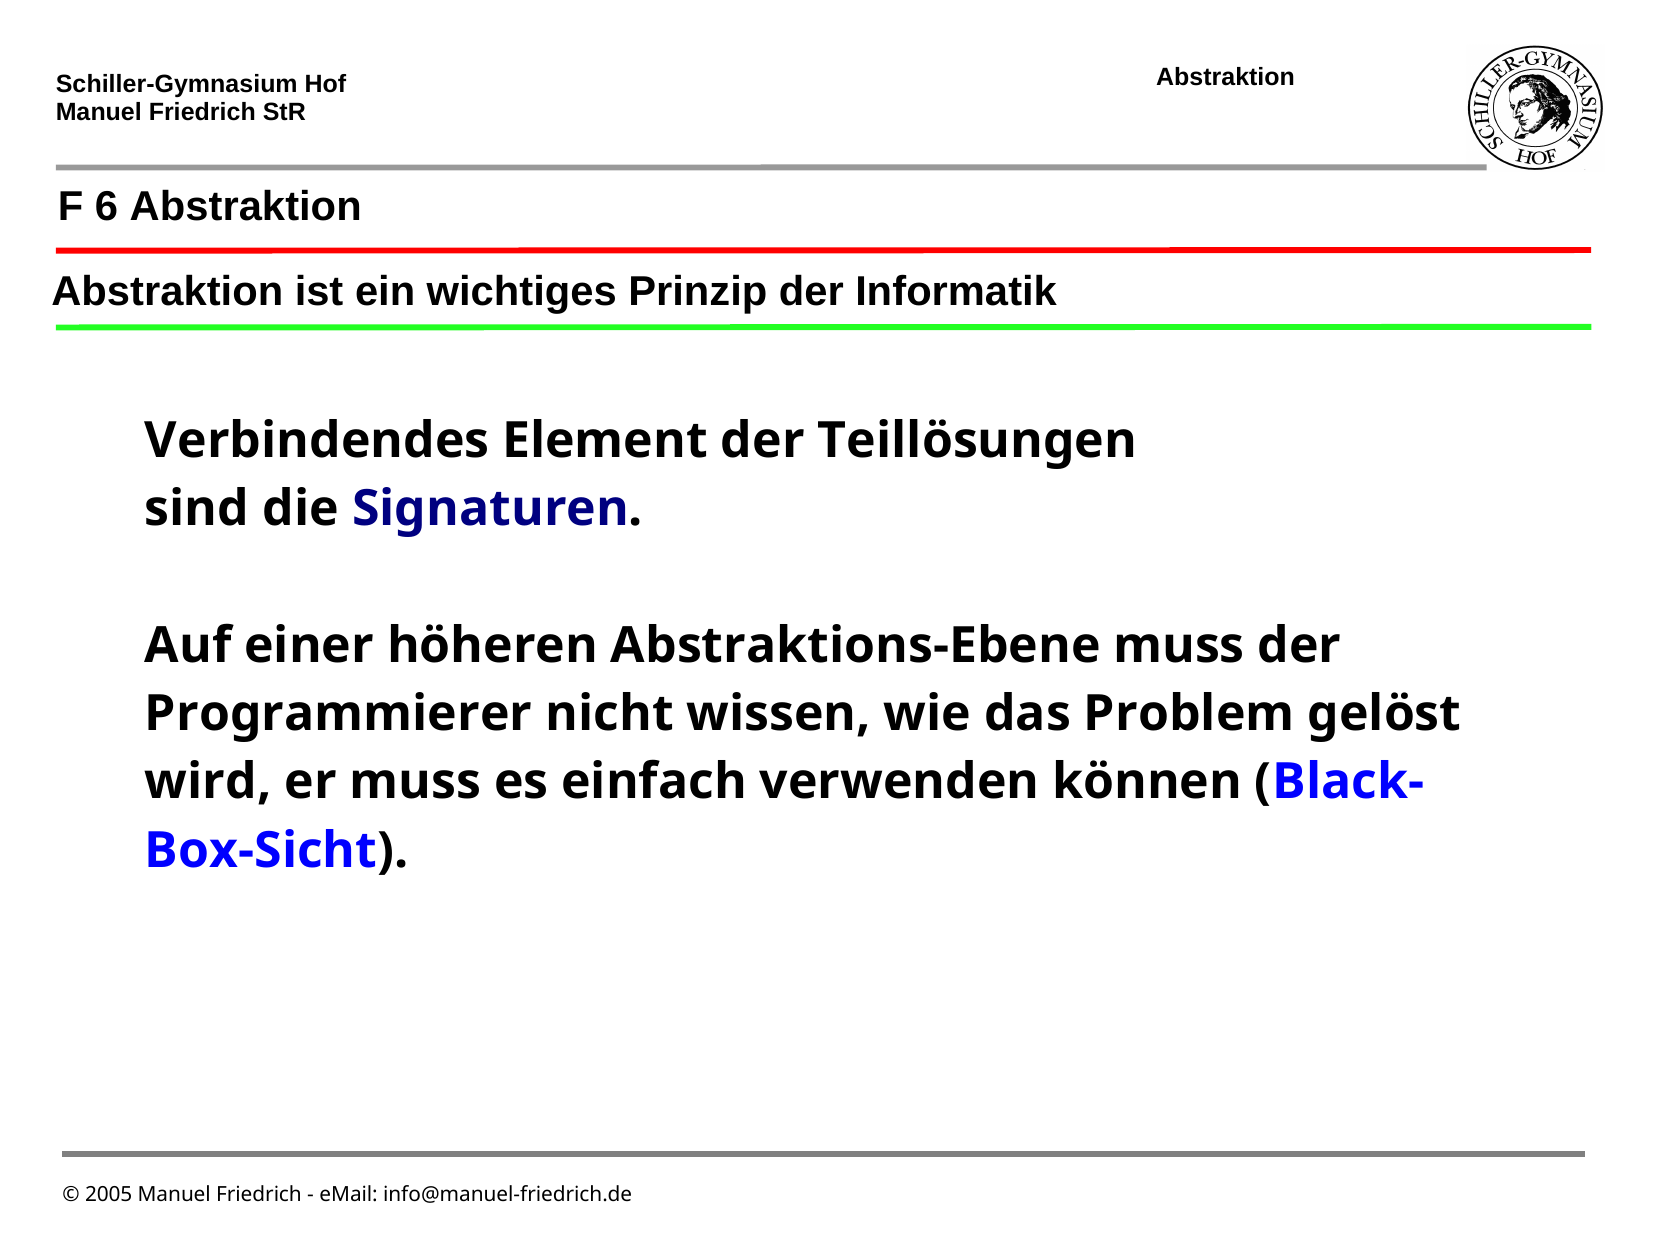

Abstraktion
Schiller-Gymnasium Hof
Manuel Friedrich StR
F 6 Abstraktion
Abstraktion ist ein wichtiges Prinzip der Informatik
Verbindendes Element der Teillösungen
sind die Signaturen.
Auf einer höheren Abstraktions-Ebene muss der Programmierer nicht wissen, wie das Problem gelöst wird, er muss es einfach verwenden können (Black-Box-Sicht).
© 2005 Manuel Friedrich - eMail: info@manuel-friedrich.de